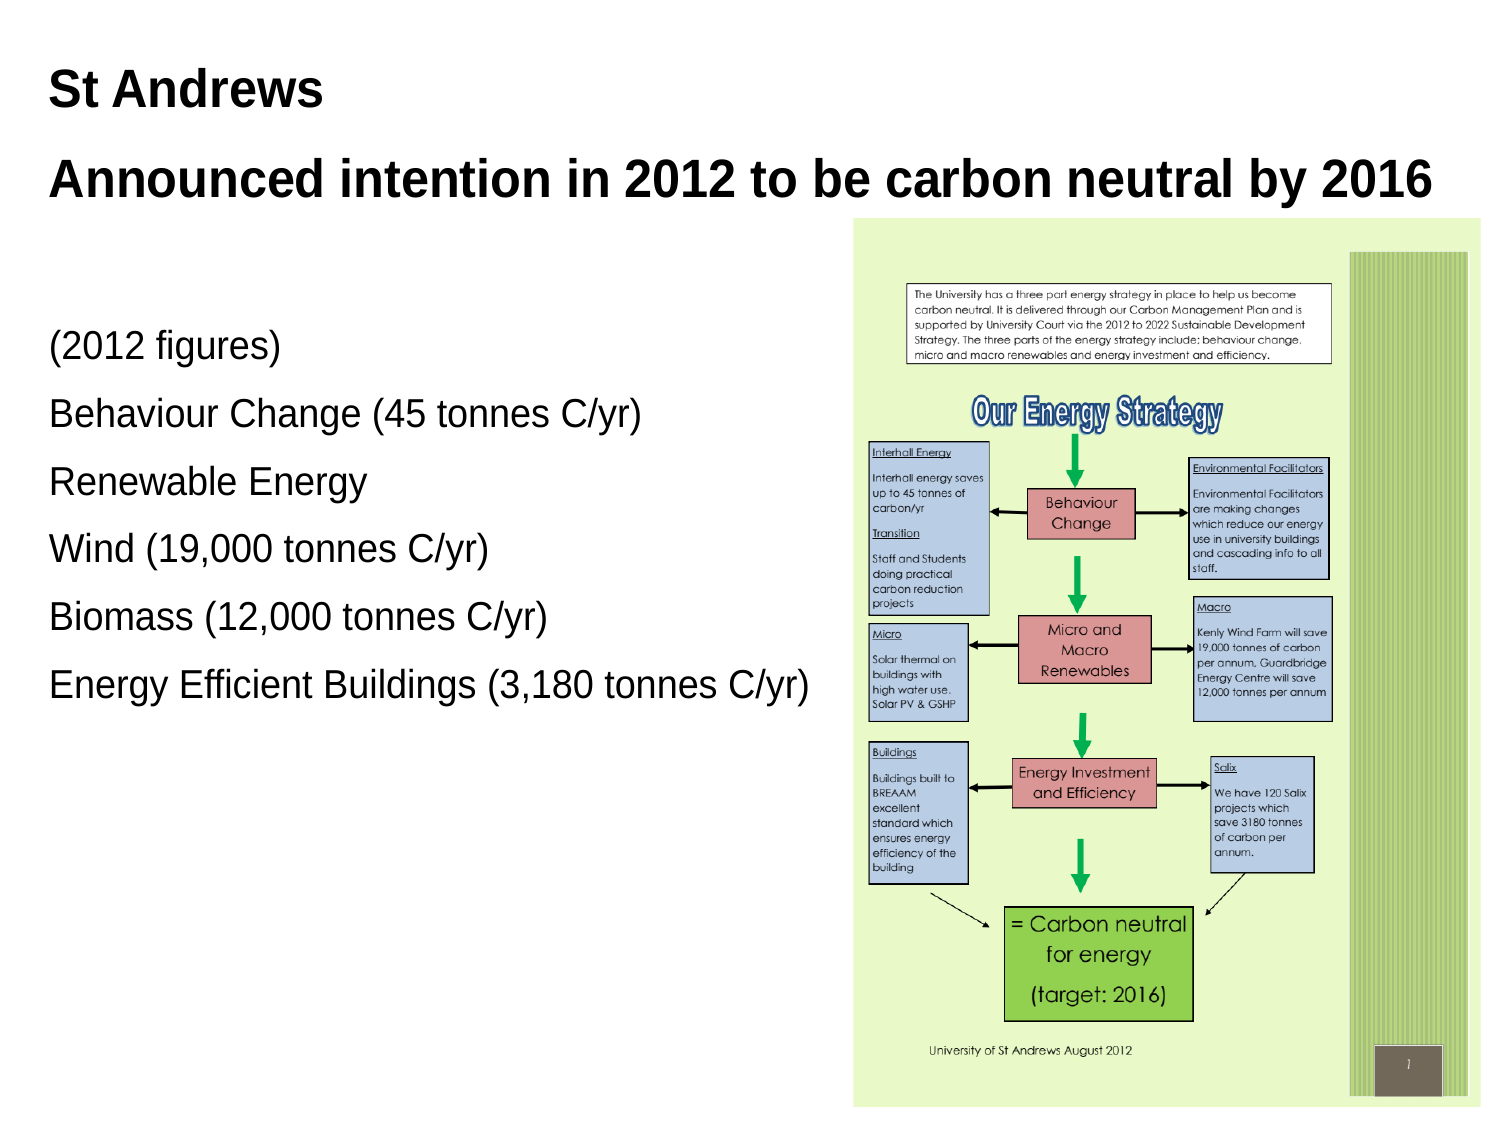

St Andrews
Announced intention in 2012 to be carbon neutral by 2016
(2012 figures)
Behaviour Change (45 tonnes C/yr)
Renewable Energy
Wind (19,000 tonnes C/yr)
Biomass (12,000 tonnes C/yr)
Energy Efficient Buildings (3,180 tonnes C/yr)